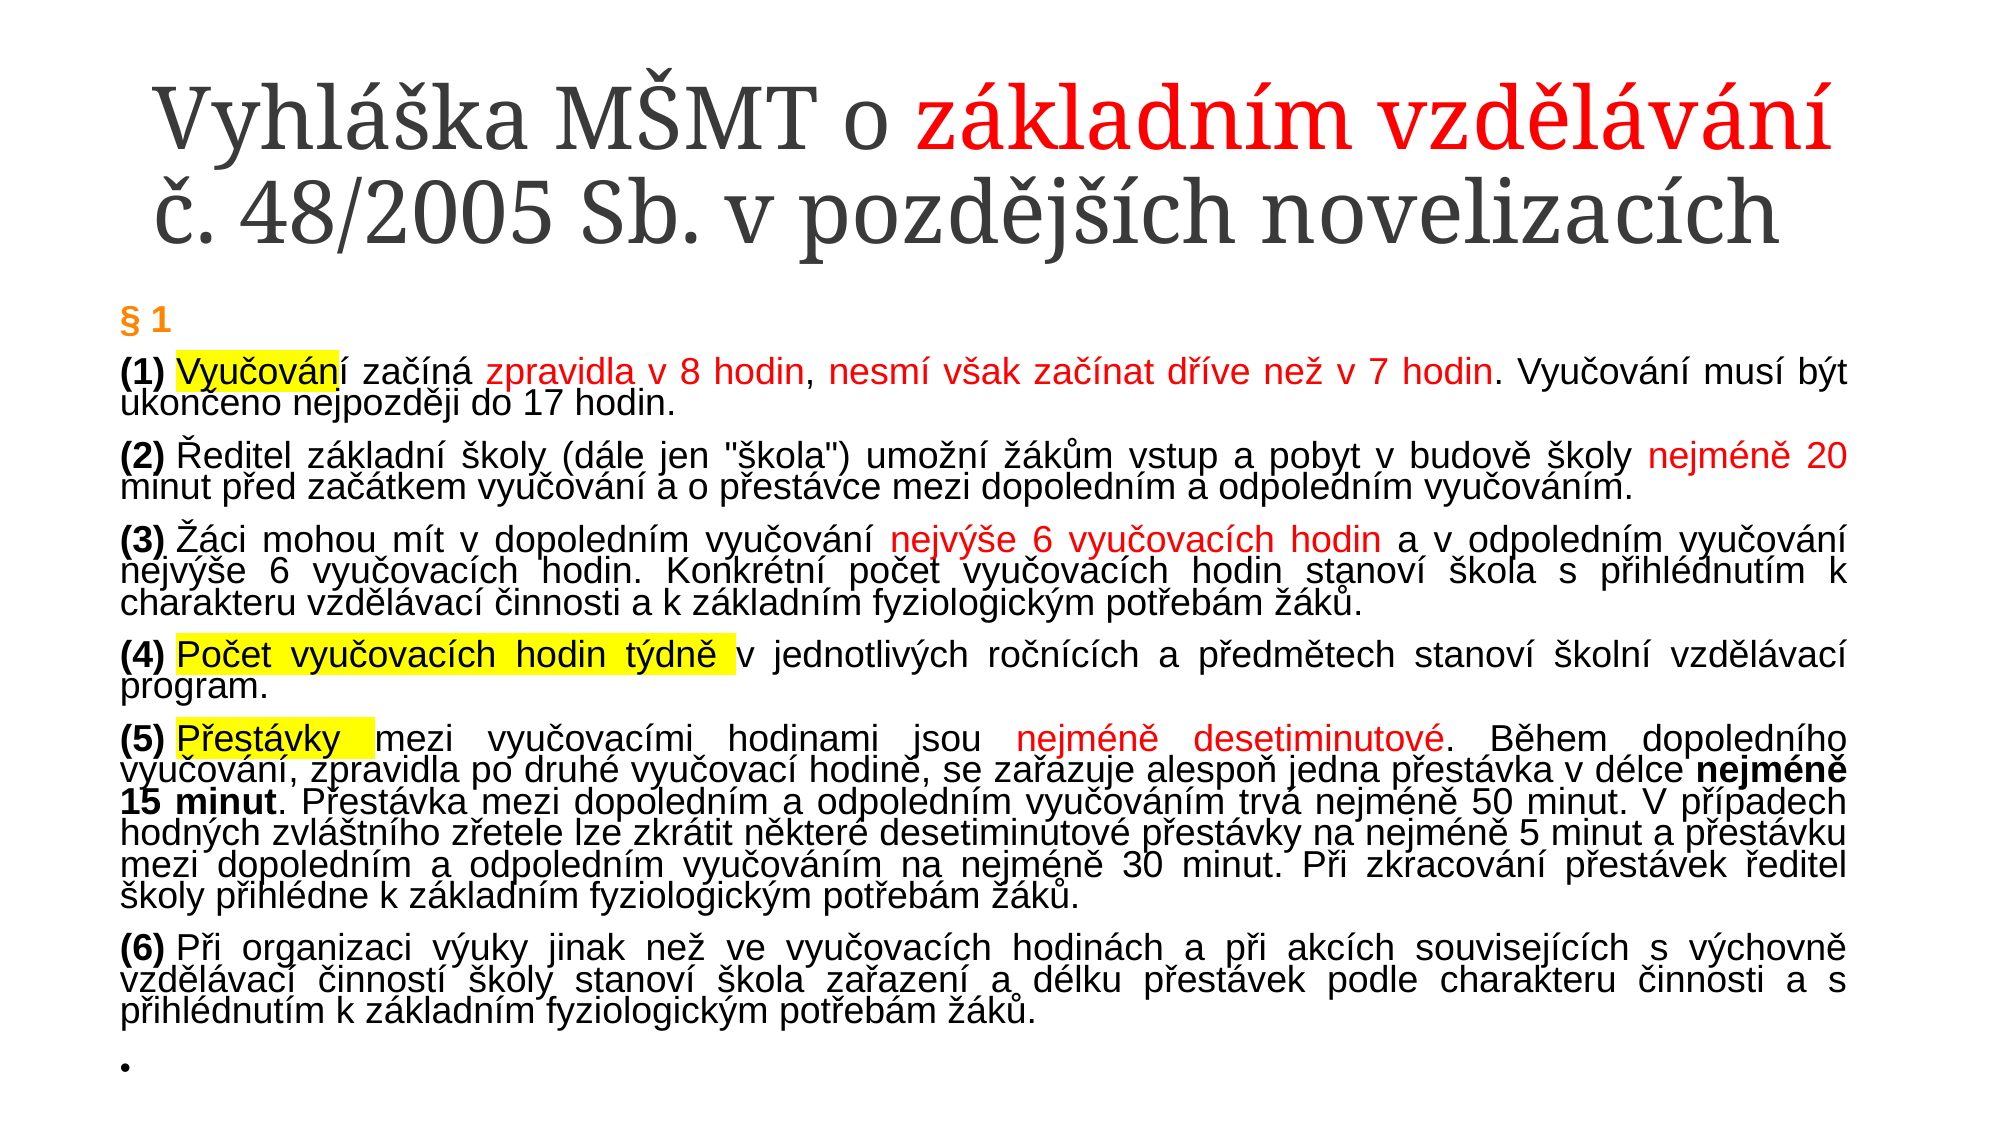

# Vyhláška MŠMT o základním vzdělávání č. 48/2005 Sb. v pozdějších novelizacích
§ 1
(1) Vyučování začíná zpravidla v 8 hodin, nesmí však začínat dříve než v 7 hodin. Vyučování musí být ukončeno nejpozději do 17 hodin.
(2) Ředitel základní školy (dále jen "škola") umožní žákům vstup a pobyt v budově školy nejméně 20 minut před začátkem vyučování a o přestávce mezi dopoledním a odpoledním vyučováním.
(3) Žáci mohou mít v dopoledním vyučování nejvýše 6 vyučovacích hodin a v odpoledním vyučování nejvýše 6 vyučovacích hodin. Konkrétní počet vyučovacích hodin stanoví škola s přihlédnutím k charakteru vzdělávací činnosti a k základním fyziologickým potřebám žáků.
(4) Počet vyučovacích hodin týdně v jednotlivých ročnících a předmětech stanoví školní vzdělávací program.
(5) Přestávky mezi vyučovacími hodinami jsou nejméně desetiminutové. Během dopoledního vyučování, zpravidla po druhé vyučovací hodině, se zařazuje alespoň jedna přestávka v délce nejméně 15 minut. Přestávka mezi dopoledním a odpoledním vyučováním trvá nejméně 50 minut. V případech hodných zvláštního zřetele lze zkrátit některé desetiminutové přestávky na nejméně 5 minut a přestávku mezi dopoledním a odpoledním vyučováním na nejméně 30 minut. Při zkracování přestávek ředitel školy přihlédne k základním fyziologickým potřebám žáků.
(6) Při organizaci výuky jinak než ve vyučovacích hodinách a při akcích souvisejících s výchovně vzdělávací činností školy stanoví škola zařazení a délku přestávek podle charakteru činnosti a s přihlédnutím k základním fyziologickým potřebám žáků.